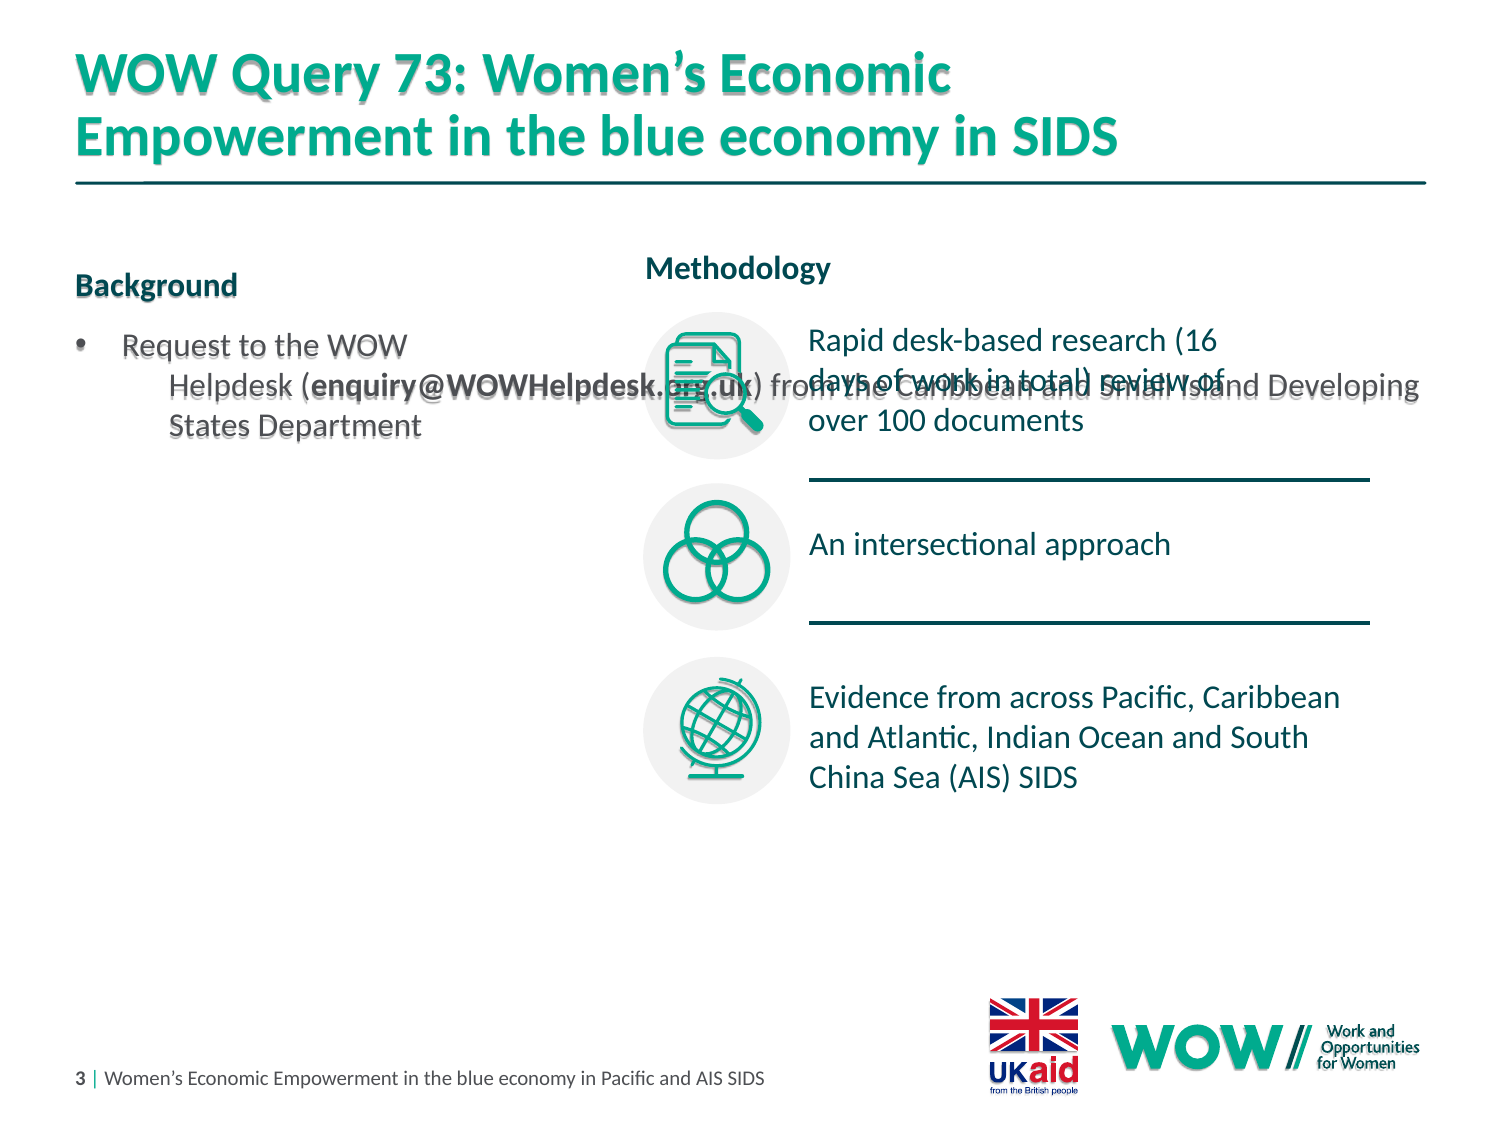

WOW Query 73: Women’s Economic
Empowerment in the blue economy in SIDS
Methodology
# Background
Request to the WOW
Helpdesk (enquiry@WOWHelpdesk.org.uk) from the Caribbean and Small Island Developing States Department
Rapid desk-based research (16 days of work in total) review of over 100 documents
An intersectional approach
Evidence from across Pacific, Caribbean and Atlantic, Indian Ocean and South China Sea (AIS) SIDS
2 | Women’s Economic Empowerment in the blue economy in Pacific and AIS SIDS